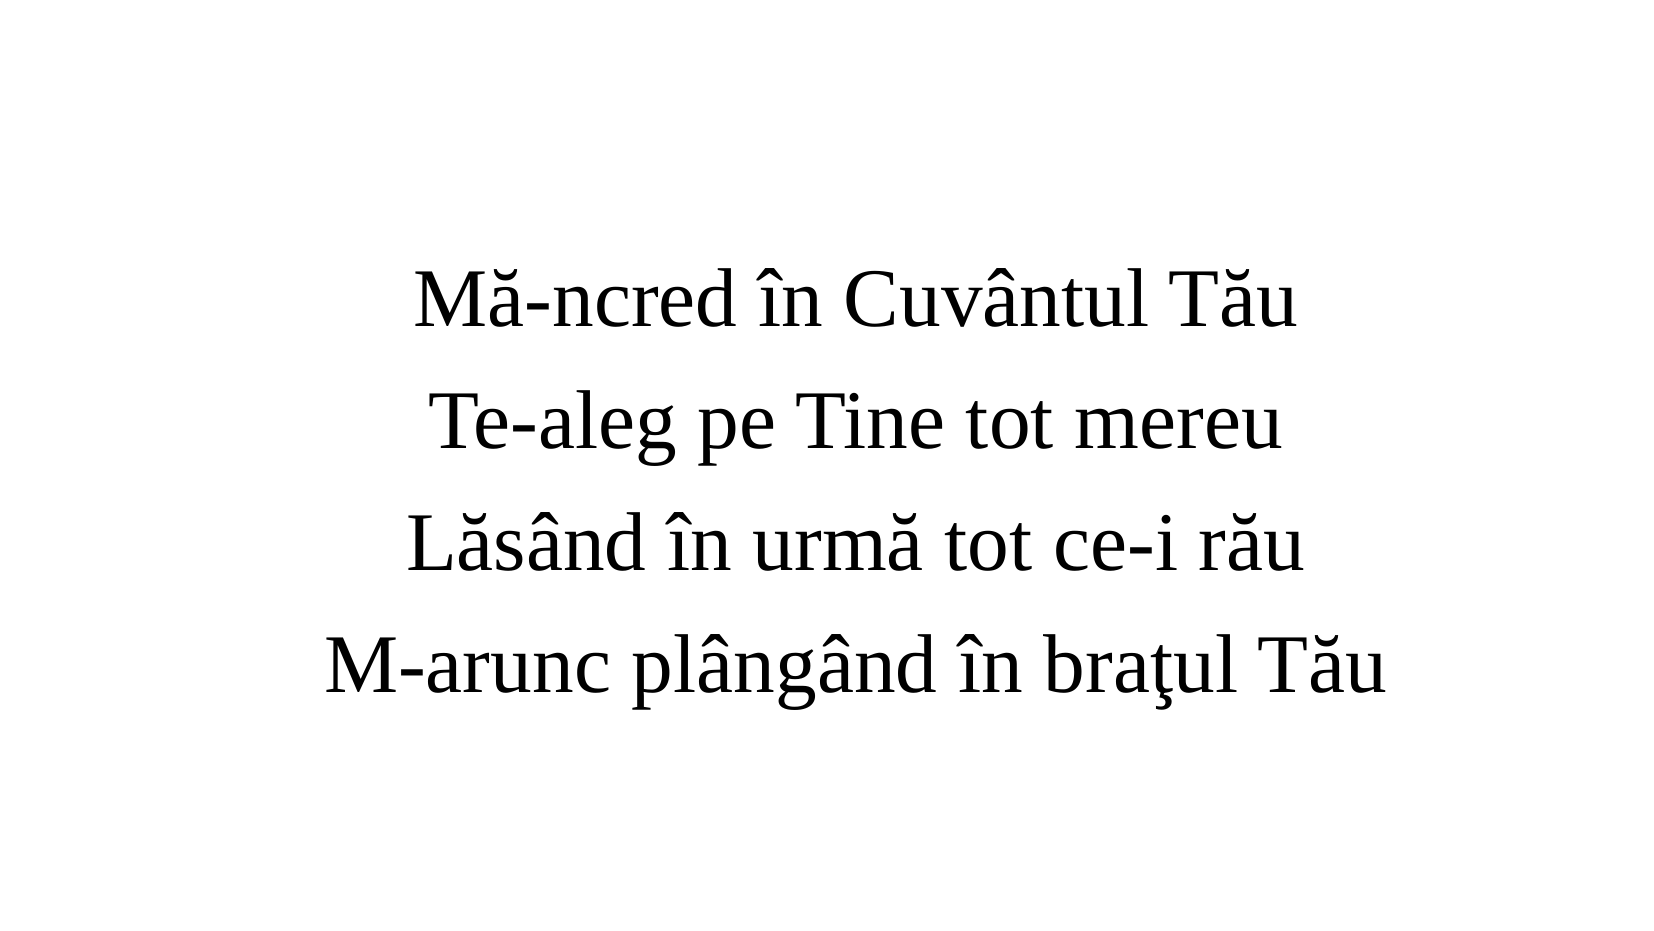

# Mă-ncred în Cuvântul Tău
Te-aleg pe Tine tot mereu
Lăsând în urmă tot ce-i rău
M-arunc plângând în braţul Tău